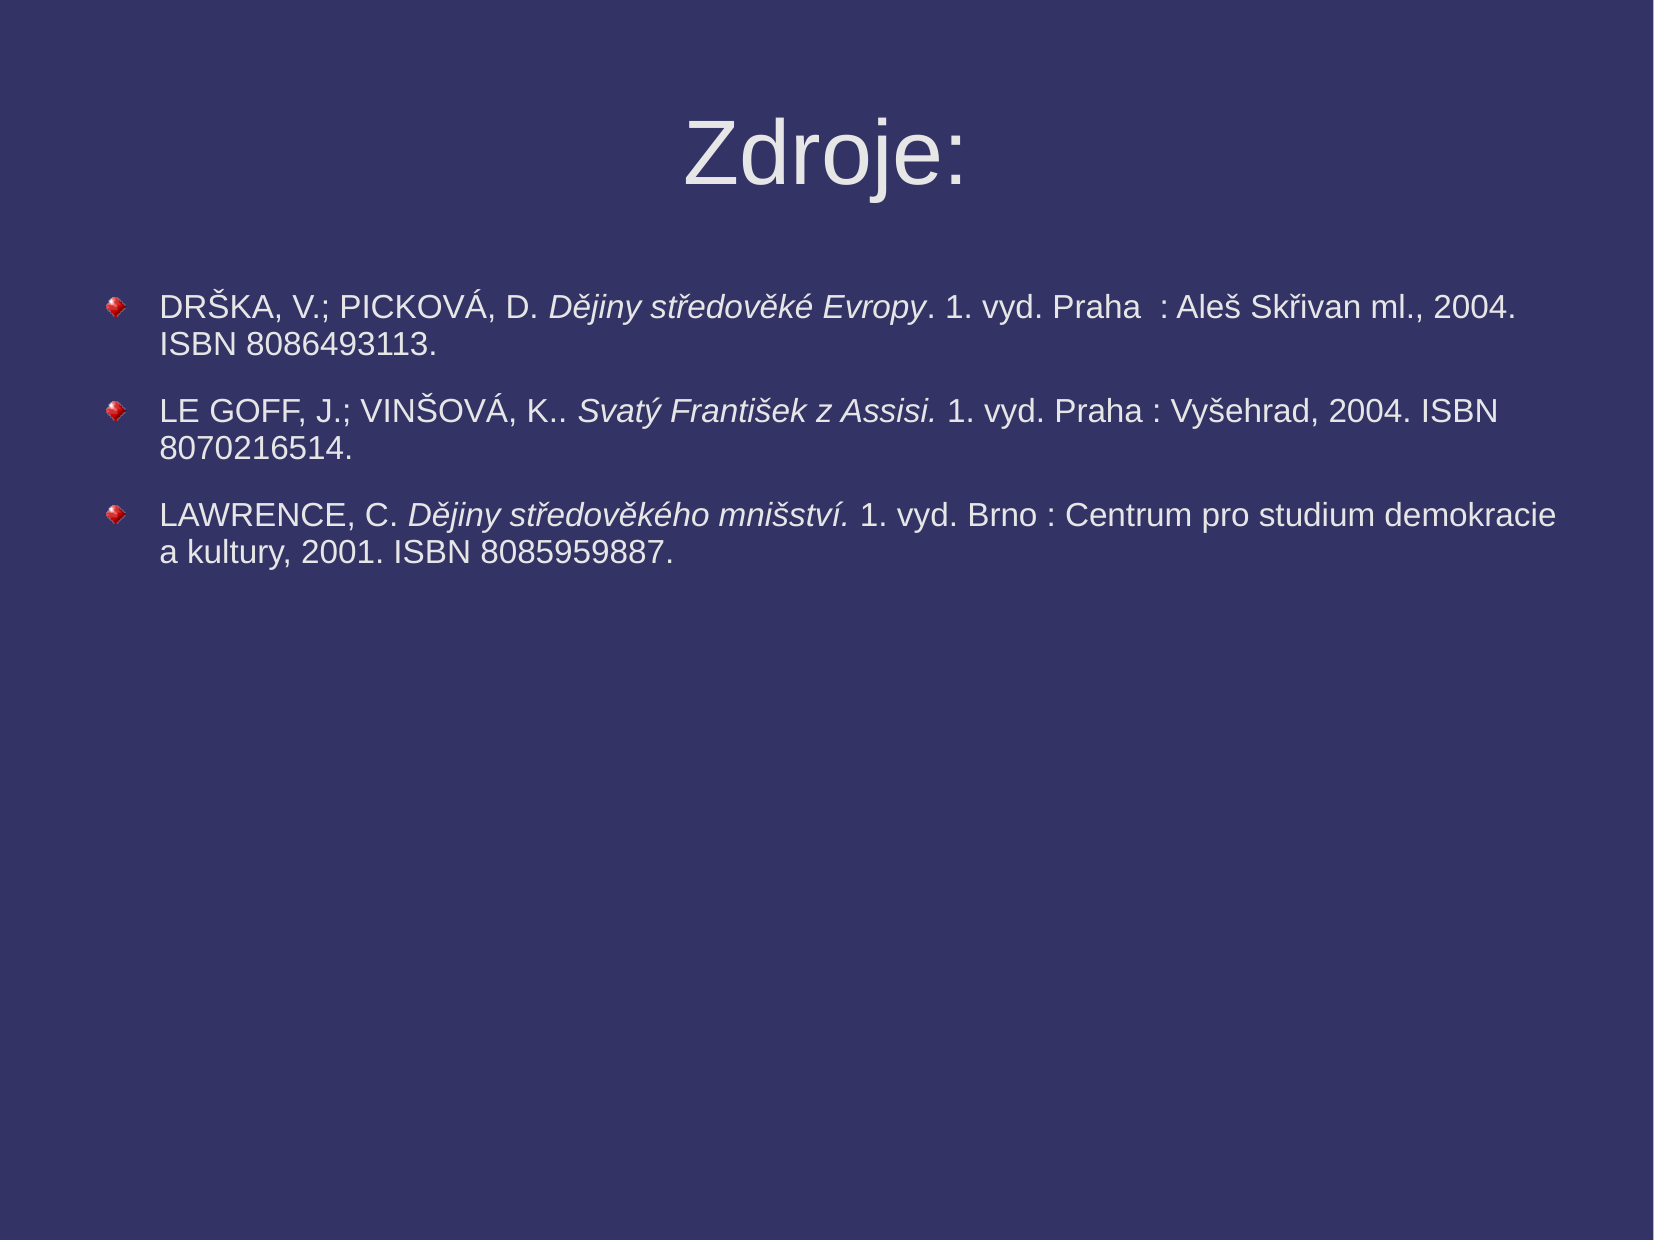

# Zdroje:
DRŠKA, V.; PICKOVÁ, D. Dějiny středověké Evropy. 1. vyd. Praha : Aleš Skřivan ml., 2004. ISBN 8086493113.
LE GOFF, J.; VINŠOVÁ, K.. Svatý František z Assisi. 1. vyd. Praha : Vyšehrad, 2004. ISBN 8070216514.
LAWRENCE, C. Dějiny středověkého mnišství. 1. vyd. Brno : Centrum pro studium demokracie a kultury, 2001. ISBN 8085959887.